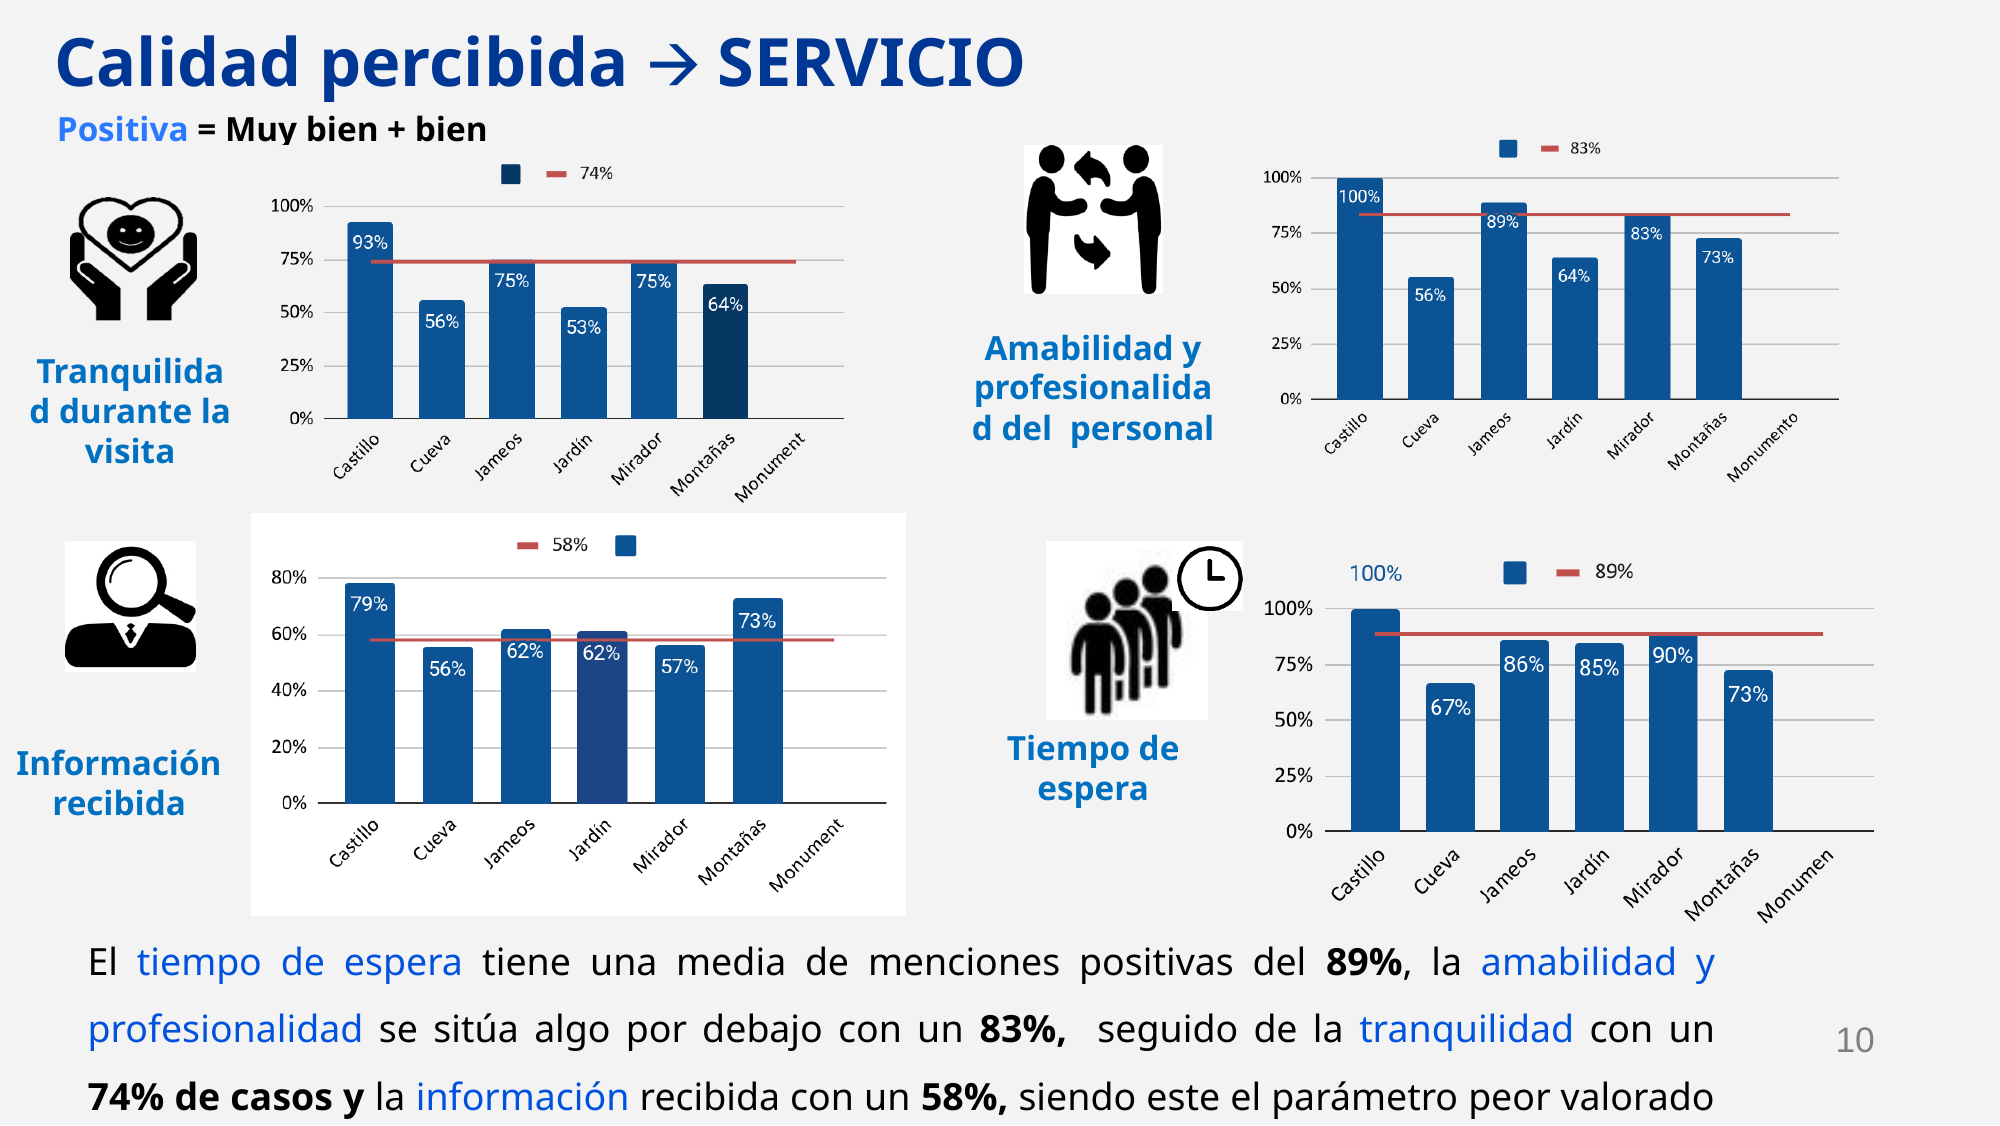

Calidad percibida 🡪 SERVICIO
Positiva = Muy bien + bien
Amabilidad y profesionalidad del personal
Tranquilidad durante la visita
Tiempo de espera
Información recibida
El tiempo de espera tiene una media de menciones positivas del 89%, la amabilidad y profesionalidad se sitúa algo por debajo con un 83%, seguido de la tranquilidad con un 74% de casos y la información recibida con un 58%, siendo este el parámetro peor valorado en su conjunto.